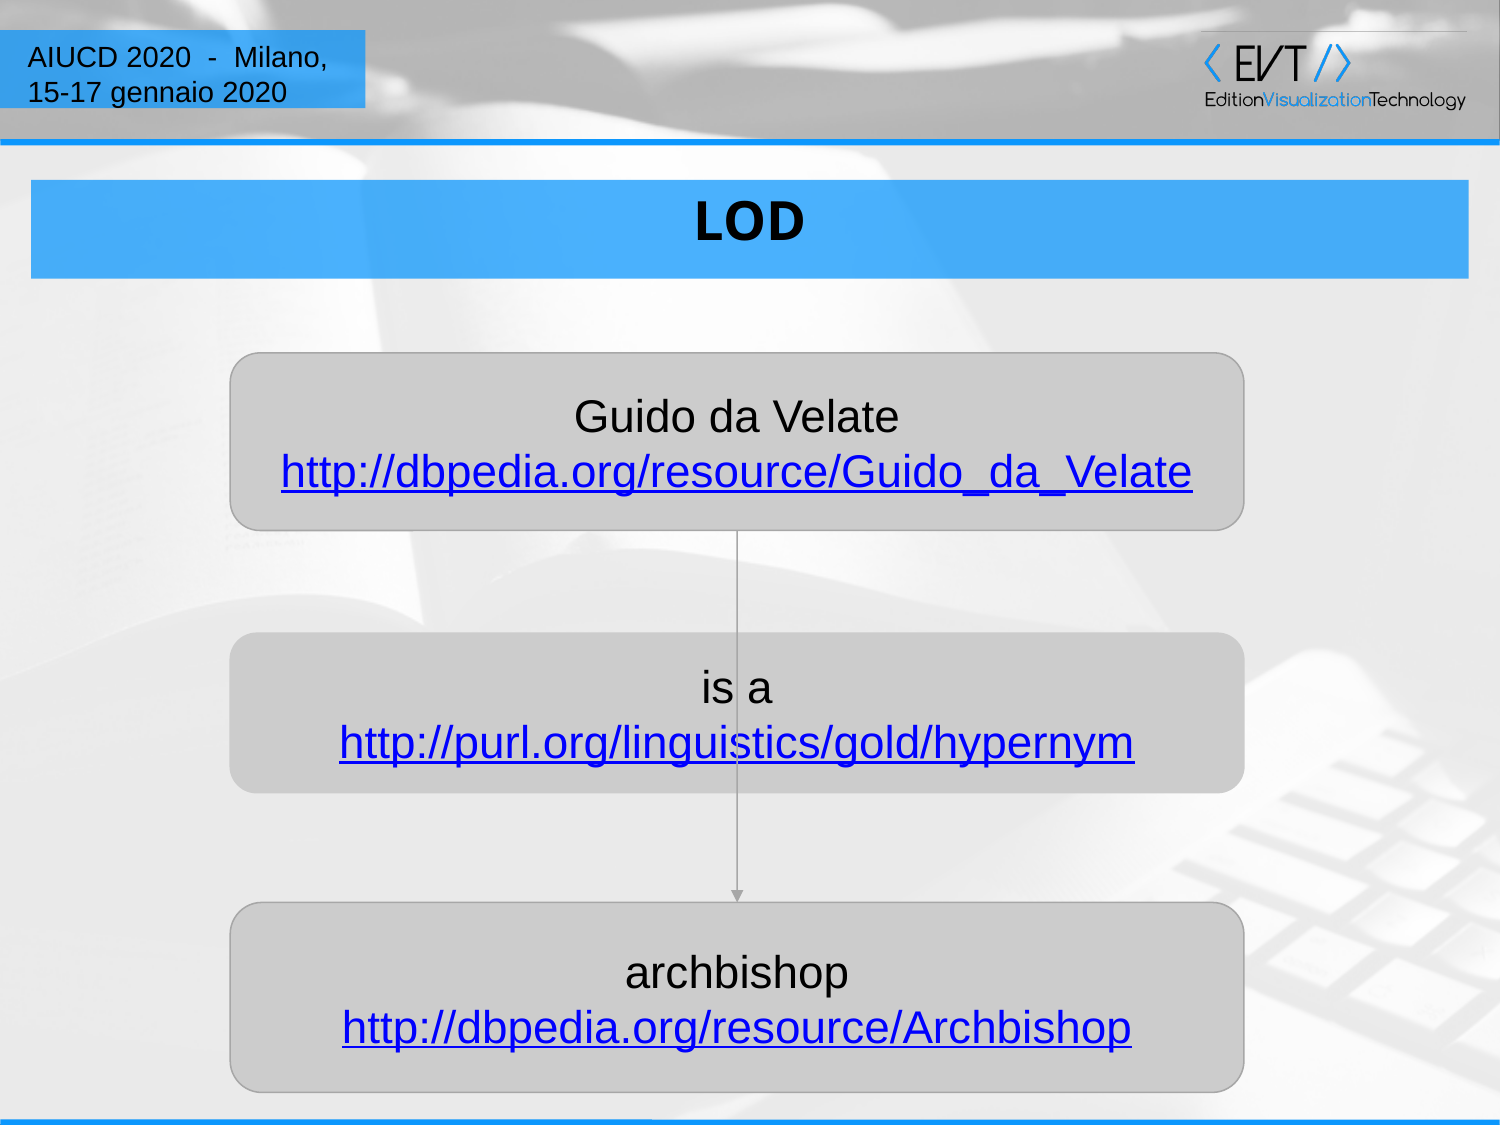

# LOD
Guido da Velate
http://dbpedia.org/resource/Guido_da_Velate
is a
http://purl.org/linguistics/gold/hypernym
archbishop
http://dbpedia.org/resource/Archbishop